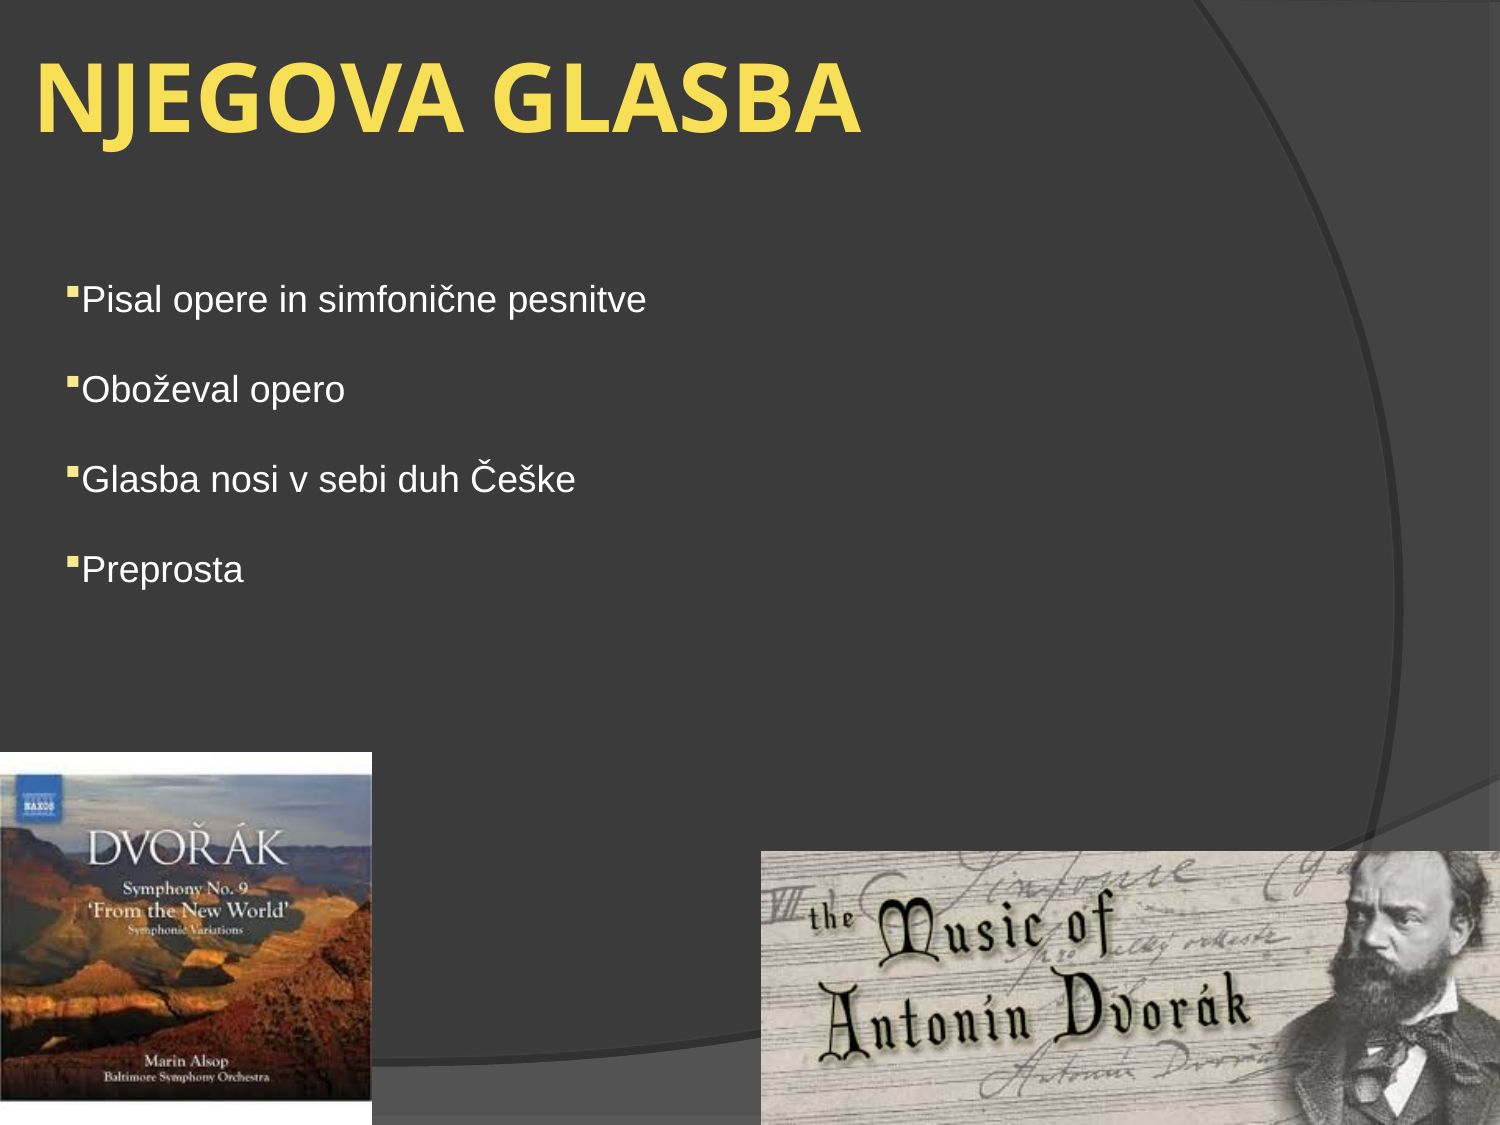

# NJEGOVA GLASBA
Pisal opere in simfonične pesnitve
Oboževal opero
Glasba nosi v sebi duh Češke
Preprosta